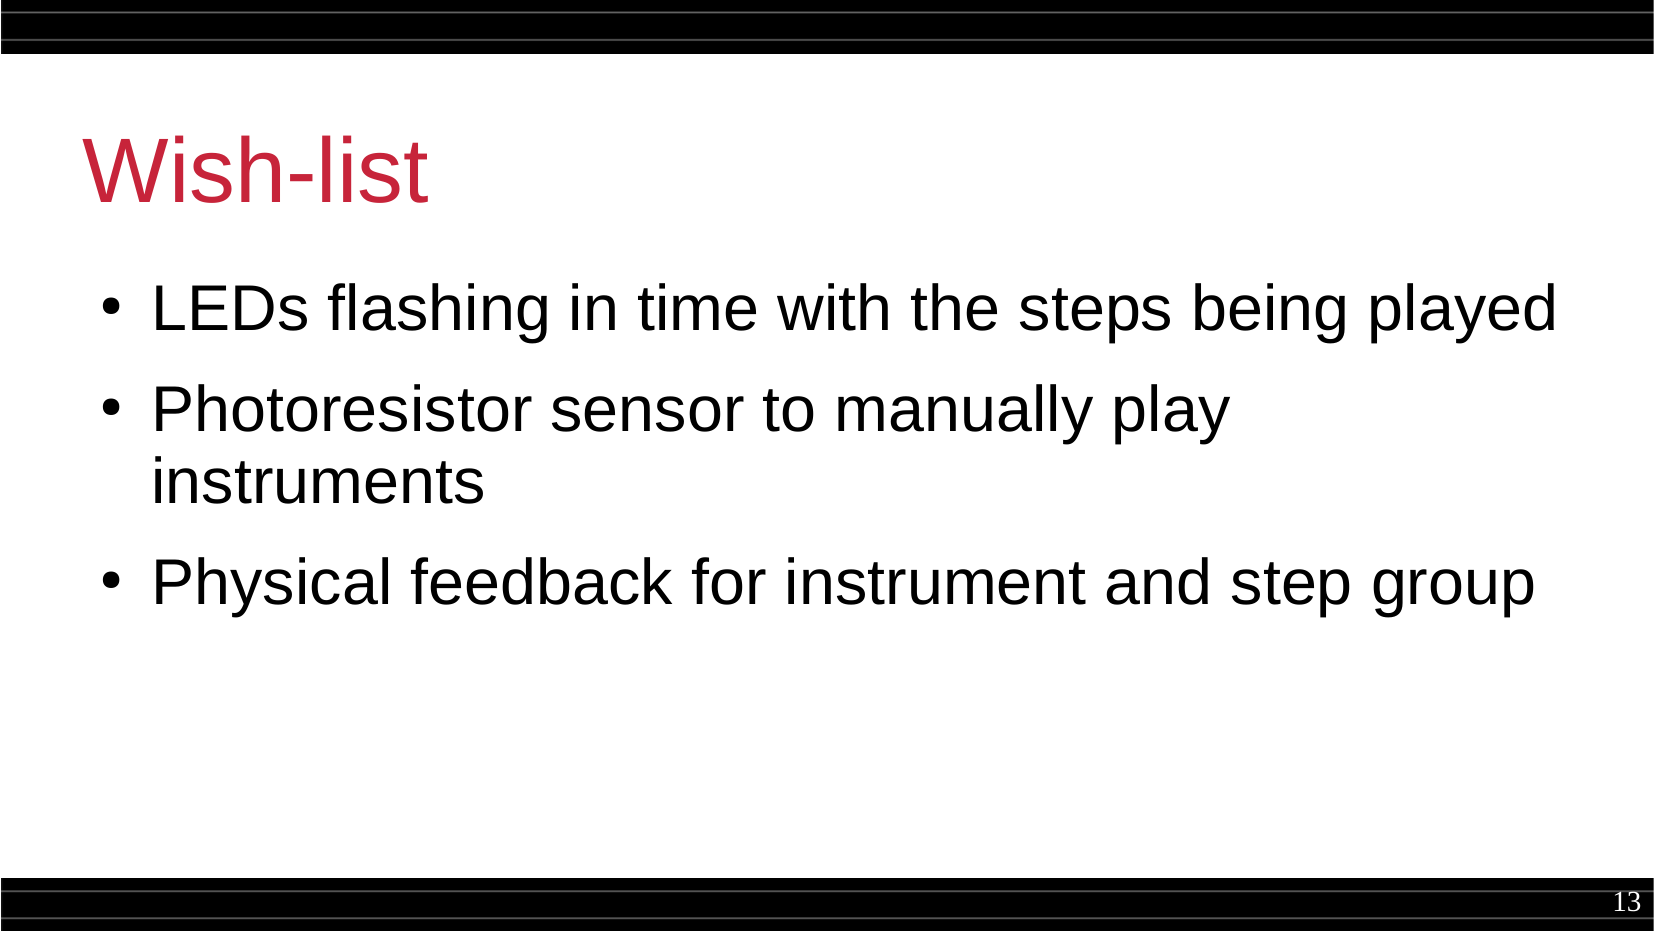

# Wish-list
LEDs flashing in time with the steps being played
Photoresistor sensor to manually play instruments
Physical feedback for instrument and step group